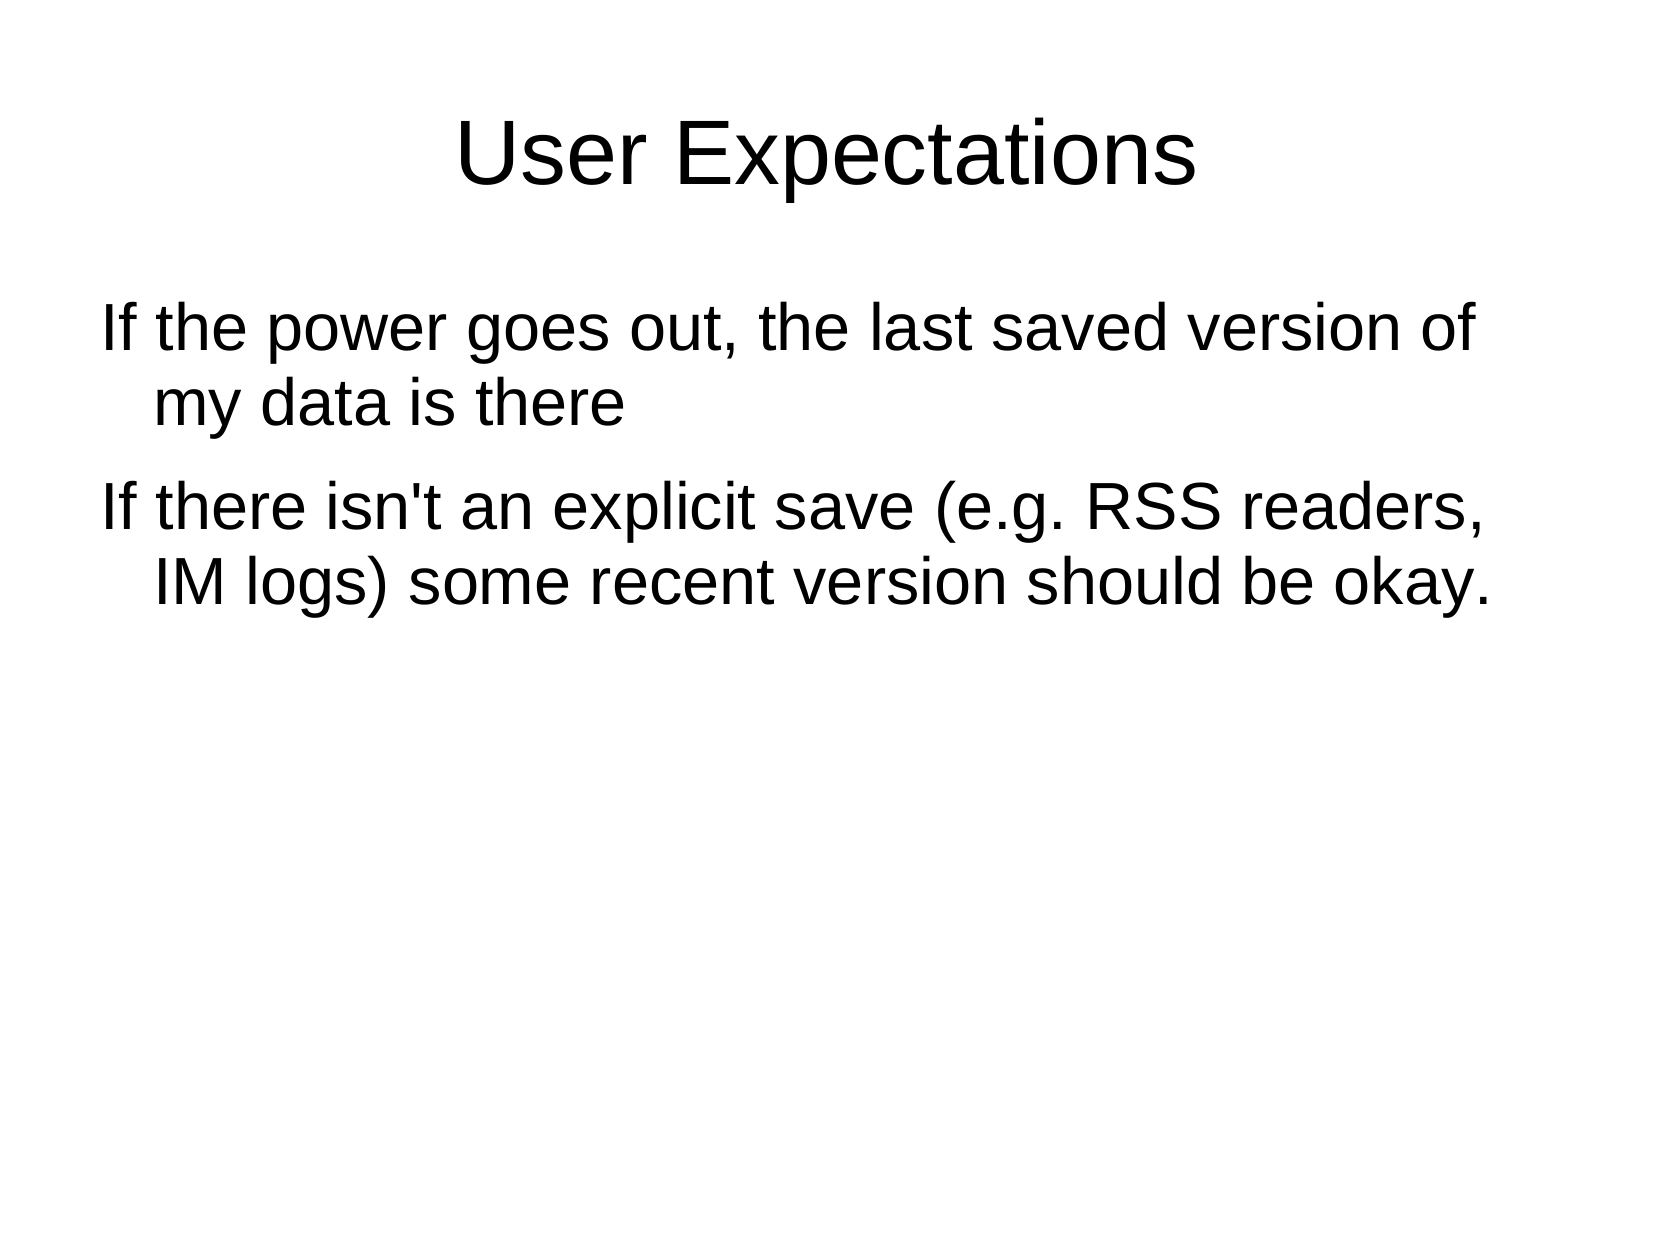

# User Expectations
If the power goes out, the last saved version of my data is there
If there isn't an explicit save (e.g. RSS readers, IM logs) some recent version should be okay.